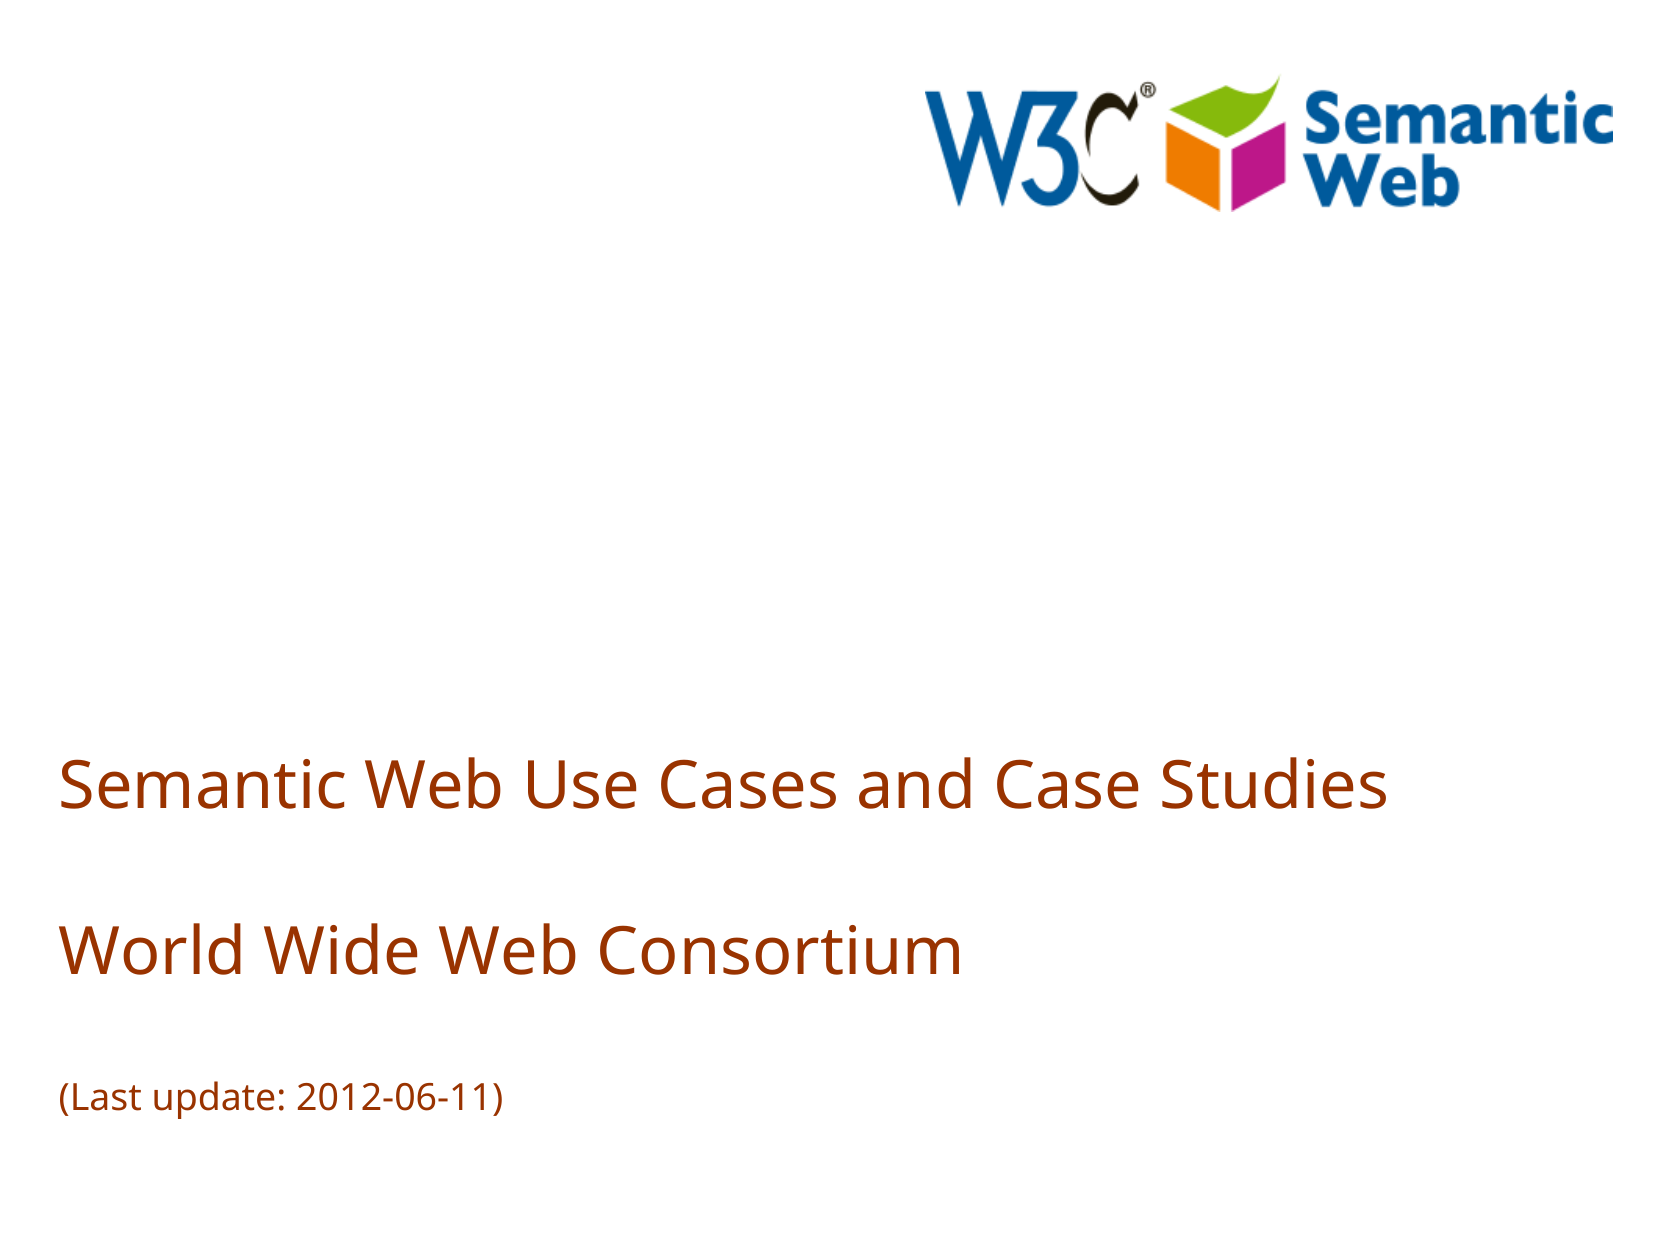

Ivan Herman <ivan@w3.org>
# Semantic Web Use Cases and Case Studies World Wide Web Consortium (Last update: 2012-06-11)